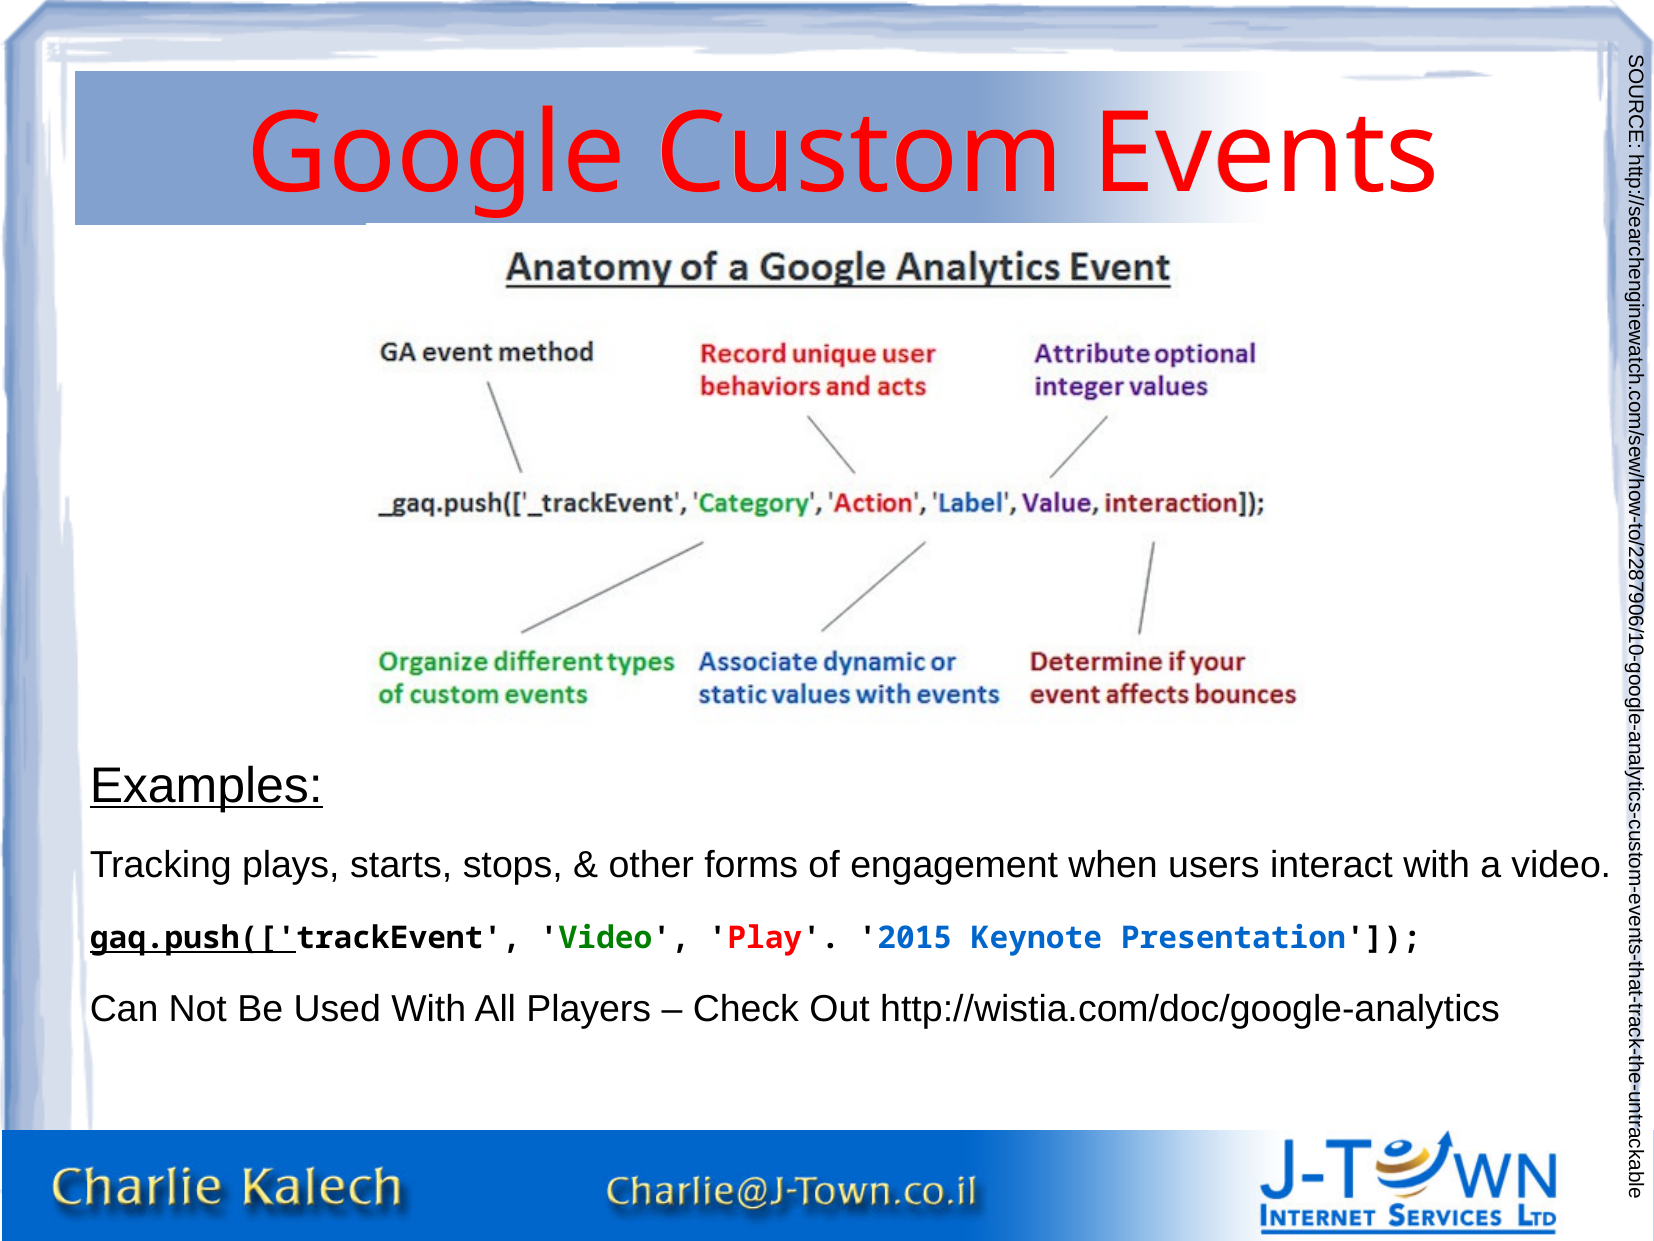

SOURCE: http://searchenginewatch.com/sew/how-to/2287906/10-google-analytics-custom-events-that-track-the-untrackable
Google Custom Events
Examples:
Tracking plays, starts, stops, & other forms of engagement when users interact with a video.
gaq.push(['trackEvent', 'Video', 'Play'. '2015 Keynote Presentation']);
Can Not Be Used With All Players – Check Out http://wistia.com/doc/google-analytics